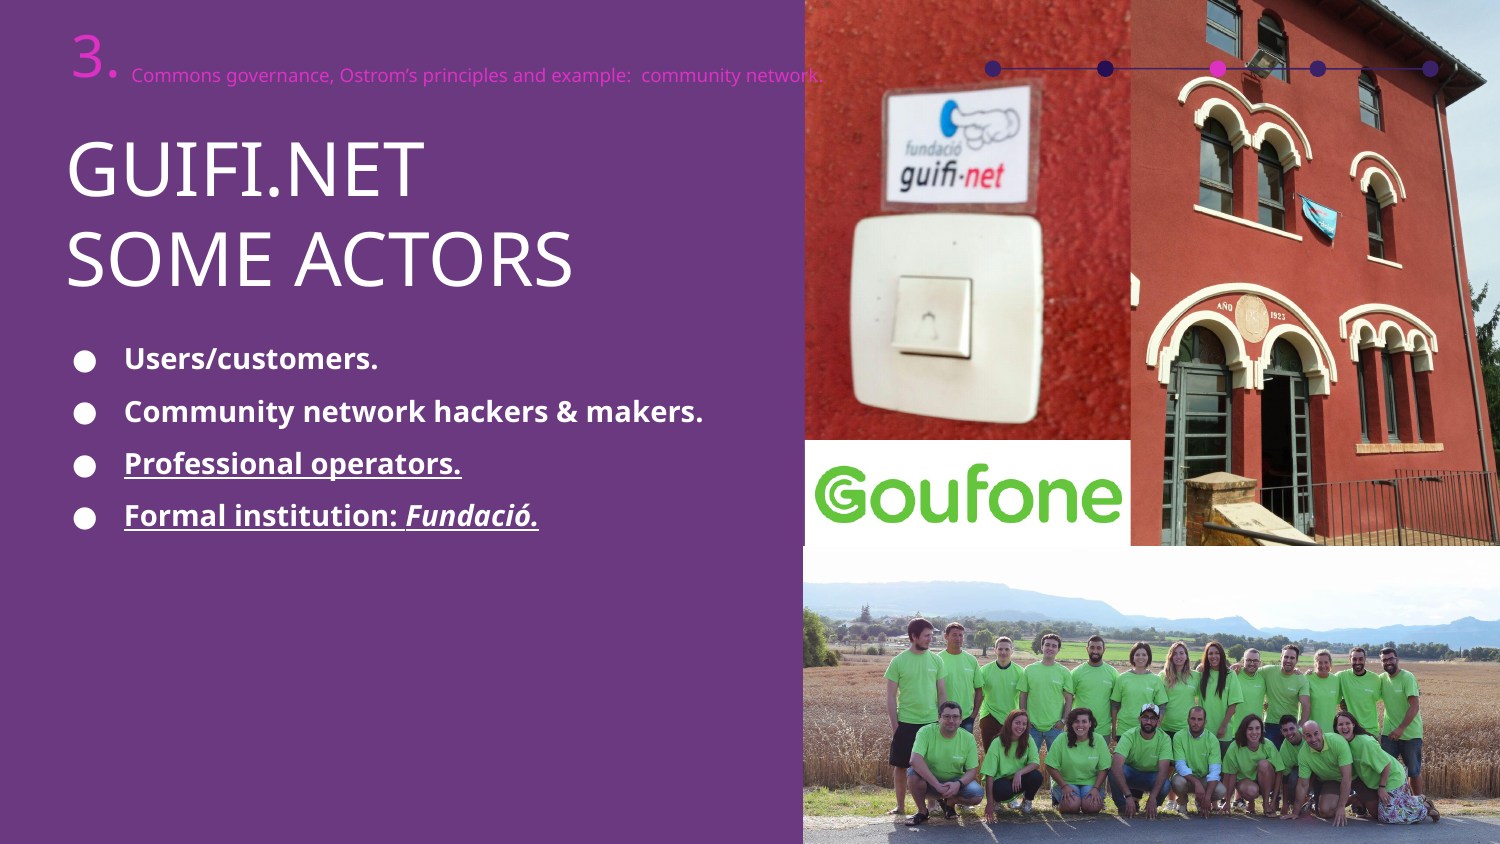

3.
Commons governance, Ostrom’s principles and example: community network.
GUIFI.NET
SOME ACTORS
# Users/customers.
Community network hackers & makers.
Professional operators.
Formal institution: Fundació.